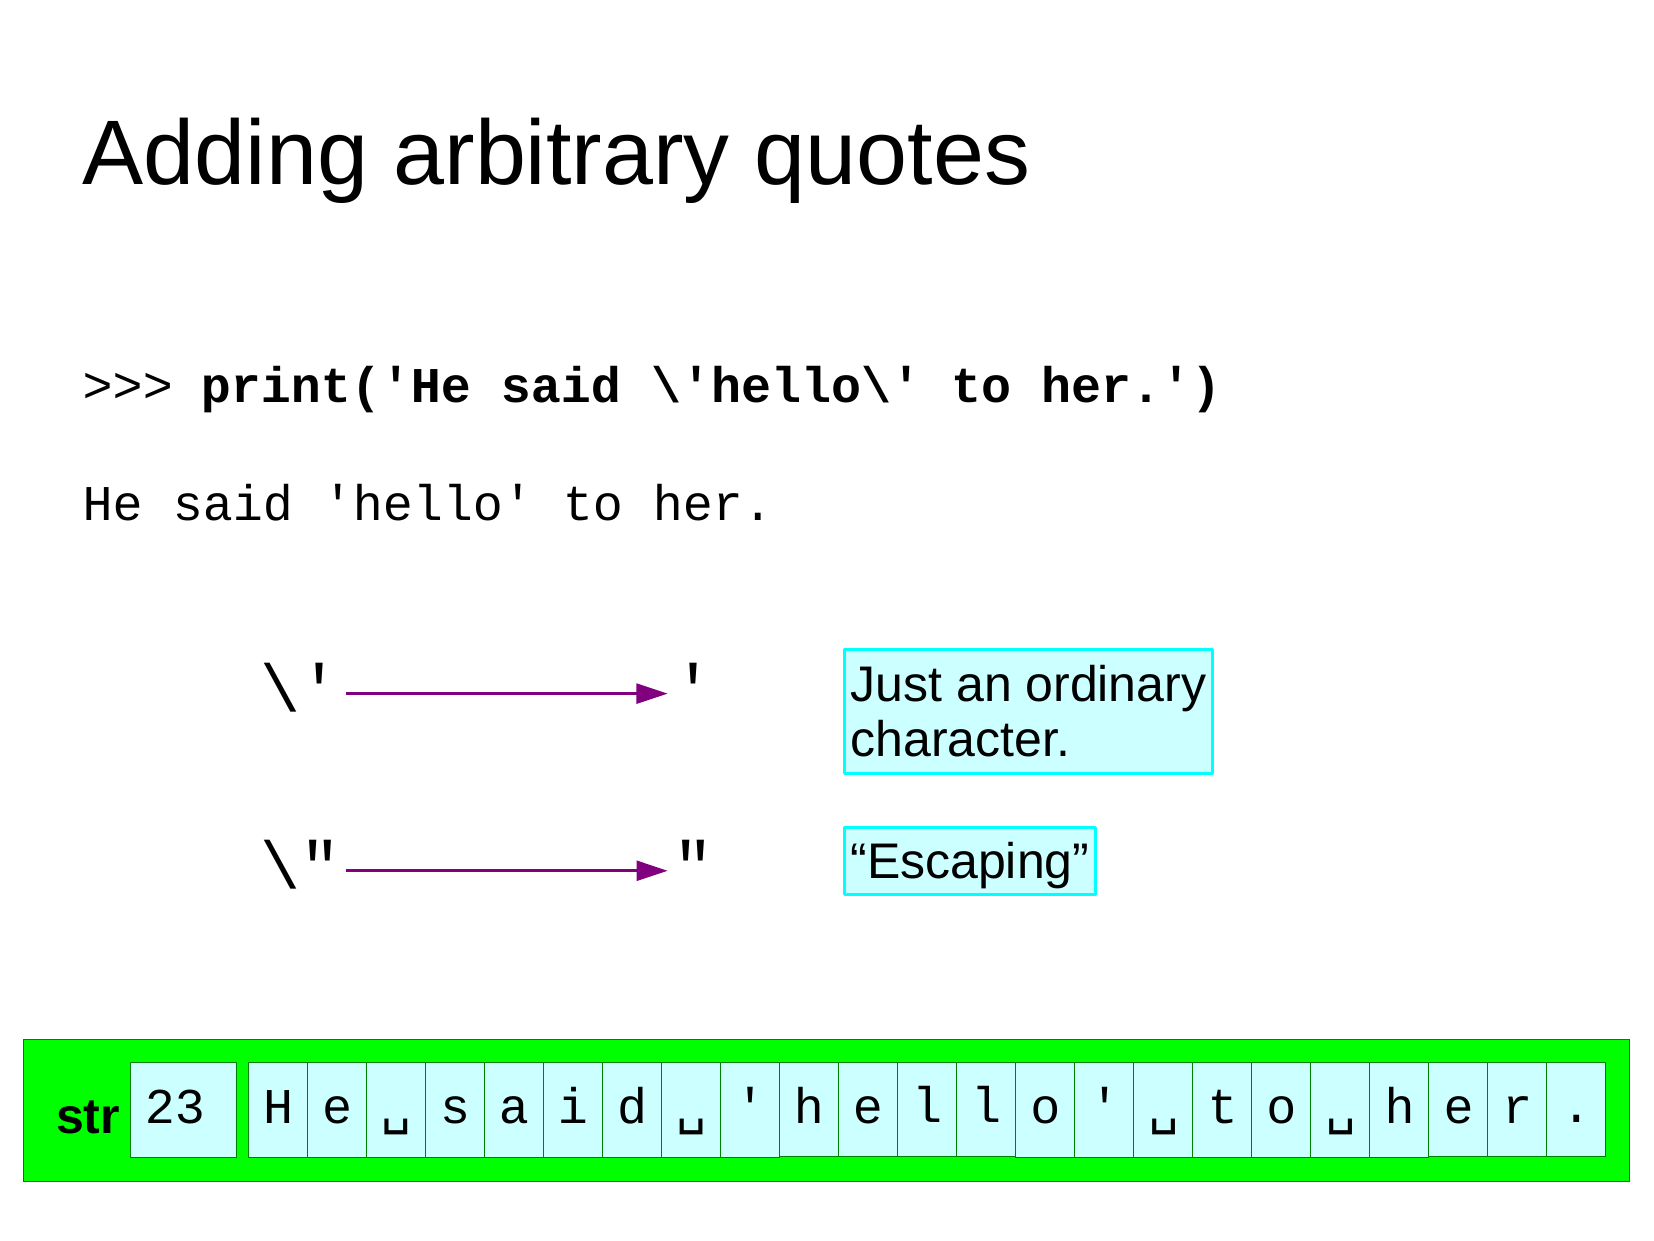

# Adding arbitrary quotes
>>>
print('He said \'hello\' to her.')
He said 'hello' to her.
\'
'
Just an ordinary
character.
\"
"
“Escaping”
l
l
.
e
r
h
e
'
h
␣
o
i
d
␣
␣
t
␣
a
s
'
o
23
e
H
str
31